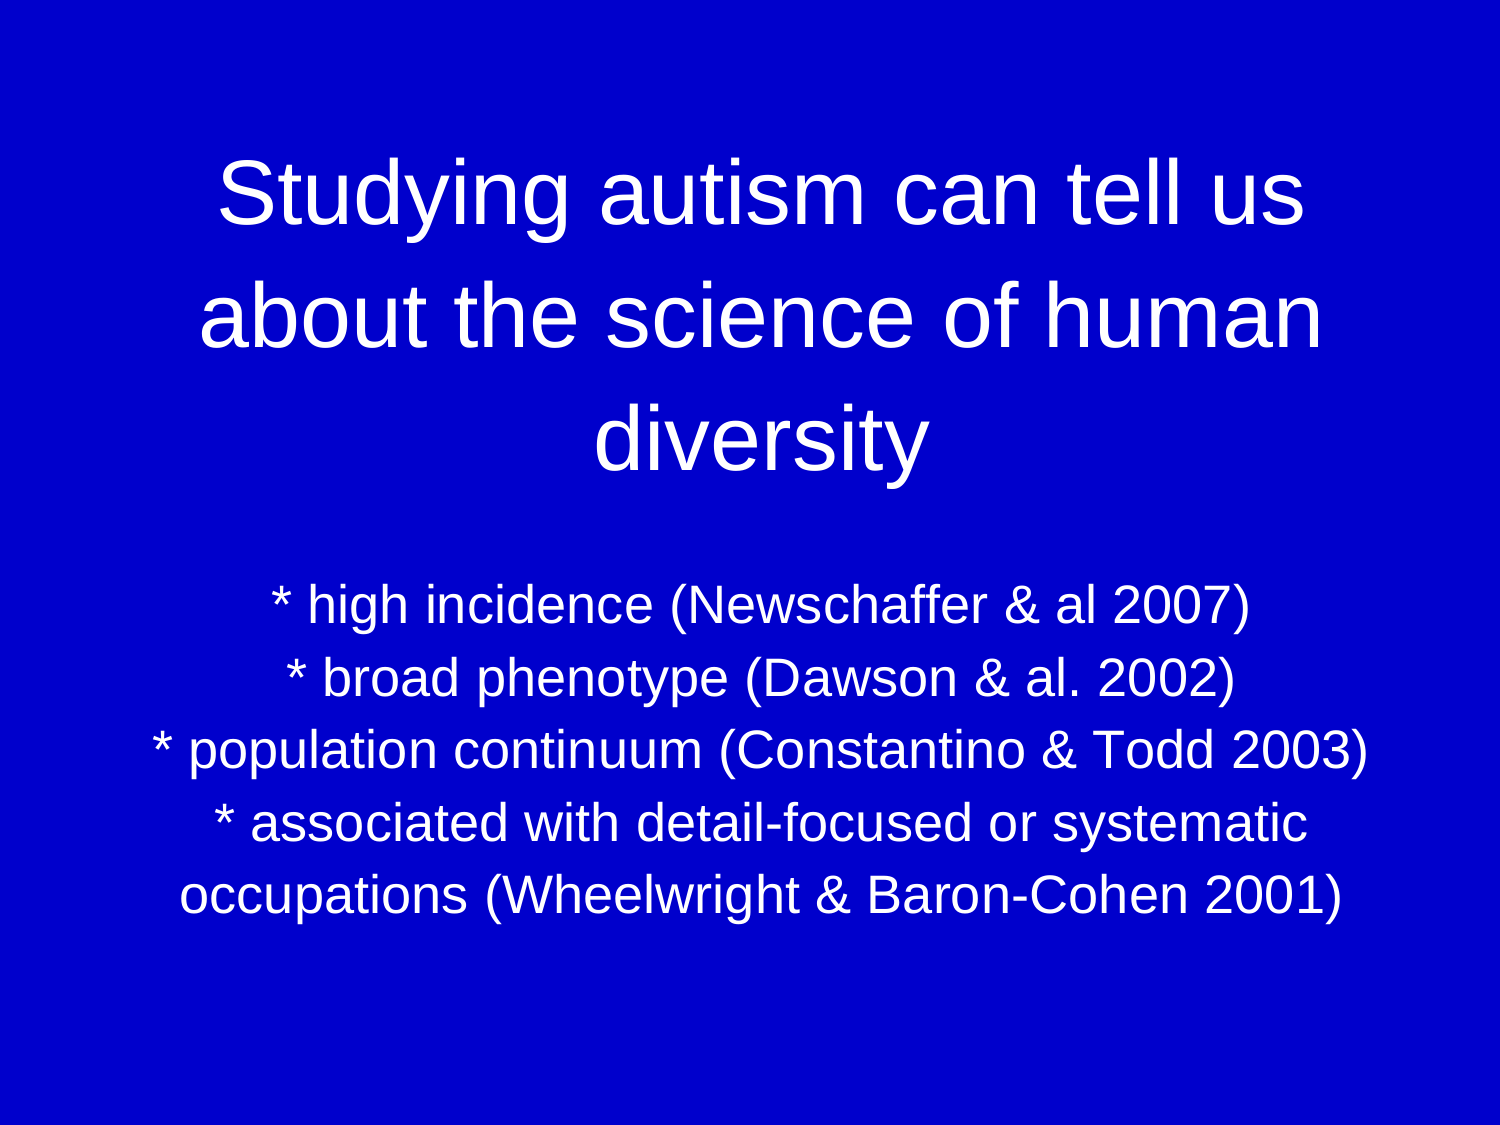

# Studying autism can tell us about the science of human diversity * high incidence (Newschaffer & al 2007) * broad phenotype (Dawson & al. 2002) * population continuum (Constantino & Todd 2003) * associated with detail-focused or systematic occupations (Wheelwright & Baron-Cohen 2001)